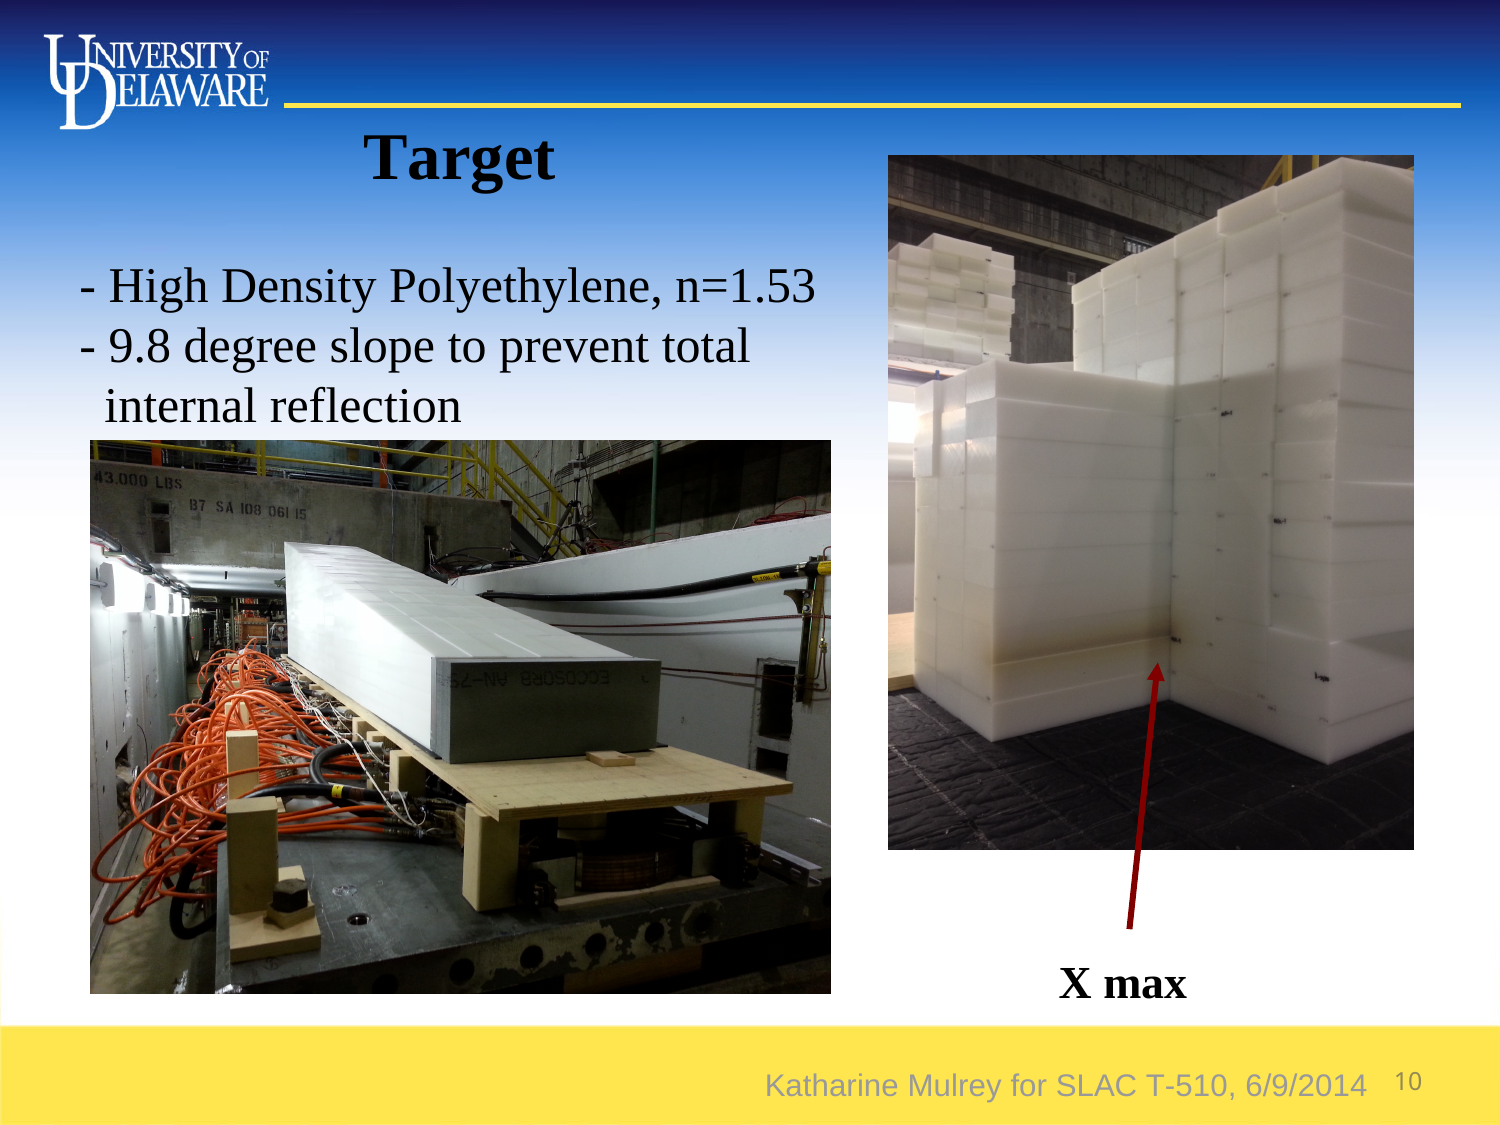

Target
- High Density Polyethylene, n=1.53
- 9.8 degree slope to prevent total
 internal reflection
X max
10
Katharine Mulrey for SLAC T-510, 6/9/2014